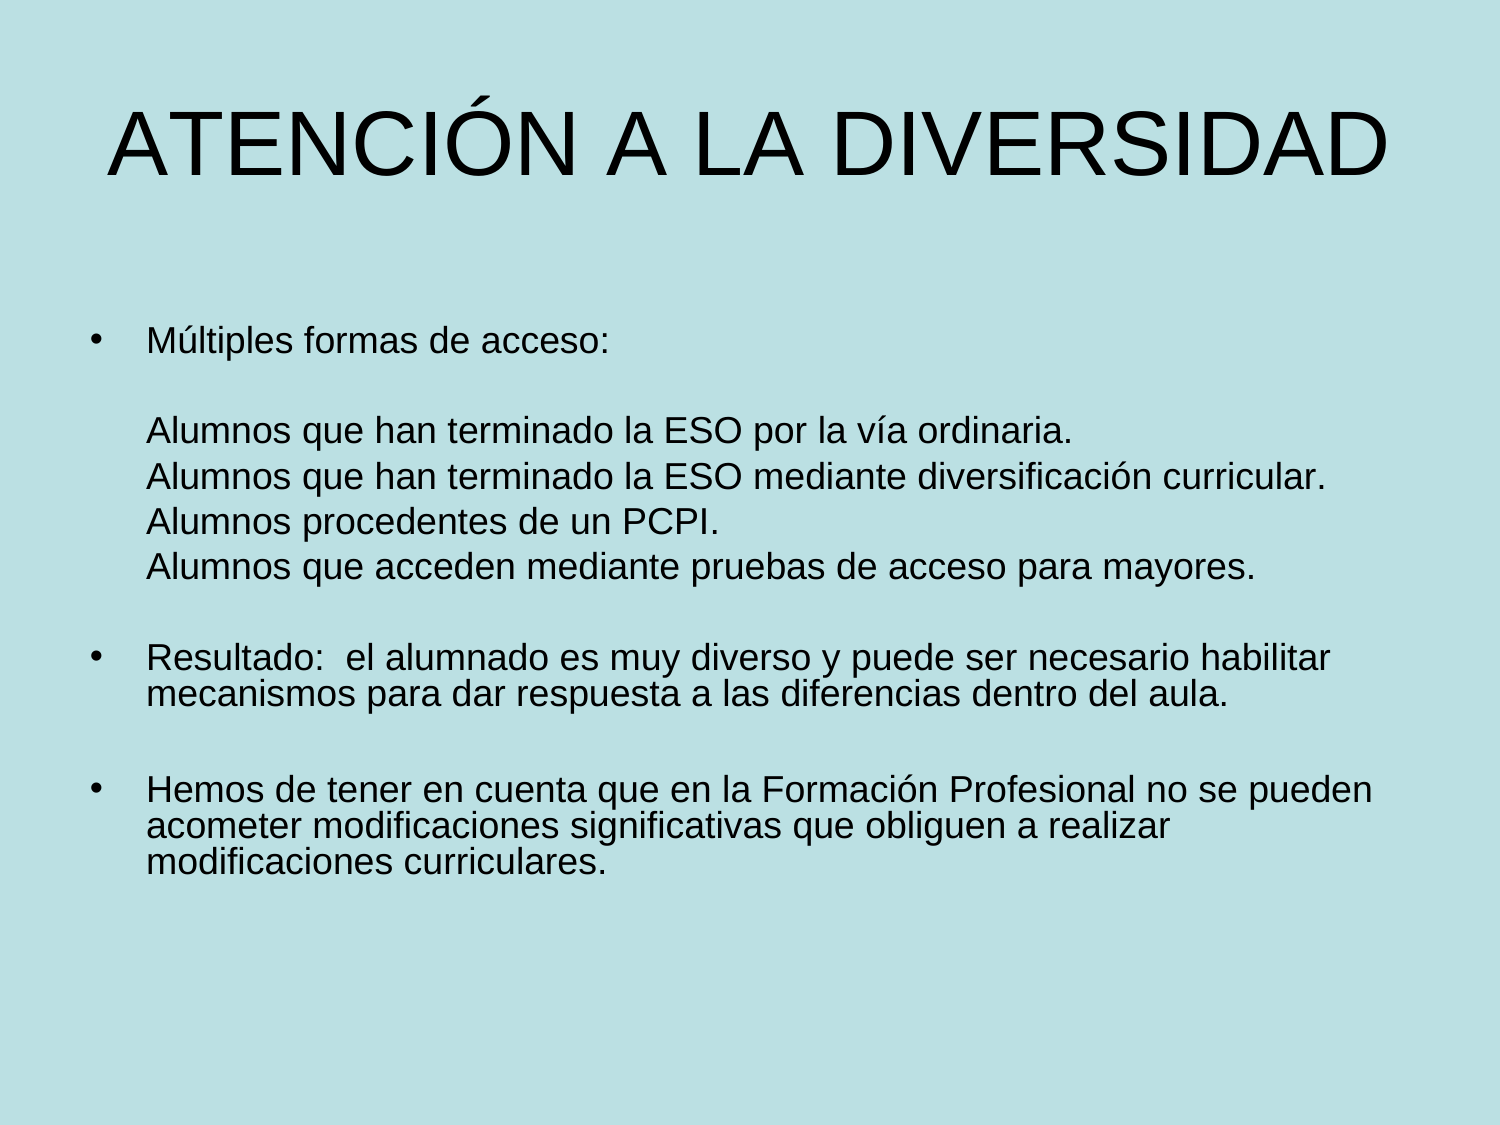

# ATENCIÓN A LA DIVERSIDAD
Múltiples formas de acceso:
	Alumnos que han terminado la ESO por la vía ordinaria.
	Alumnos que han terminado la ESO mediante diversificación curricular.
	Alumnos procedentes de un PCPI.
	Alumnos que acceden mediante pruebas de acceso para mayores.
Resultado: el alumnado es muy diverso y puede ser necesario habilitar mecanismos para dar respuesta a las diferencias dentro del aula.
Hemos de tener en cuenta que en la Formación Profesional no se pueden acometer modificaciones significativas que obliguen a realizar modificaciones curriculares.